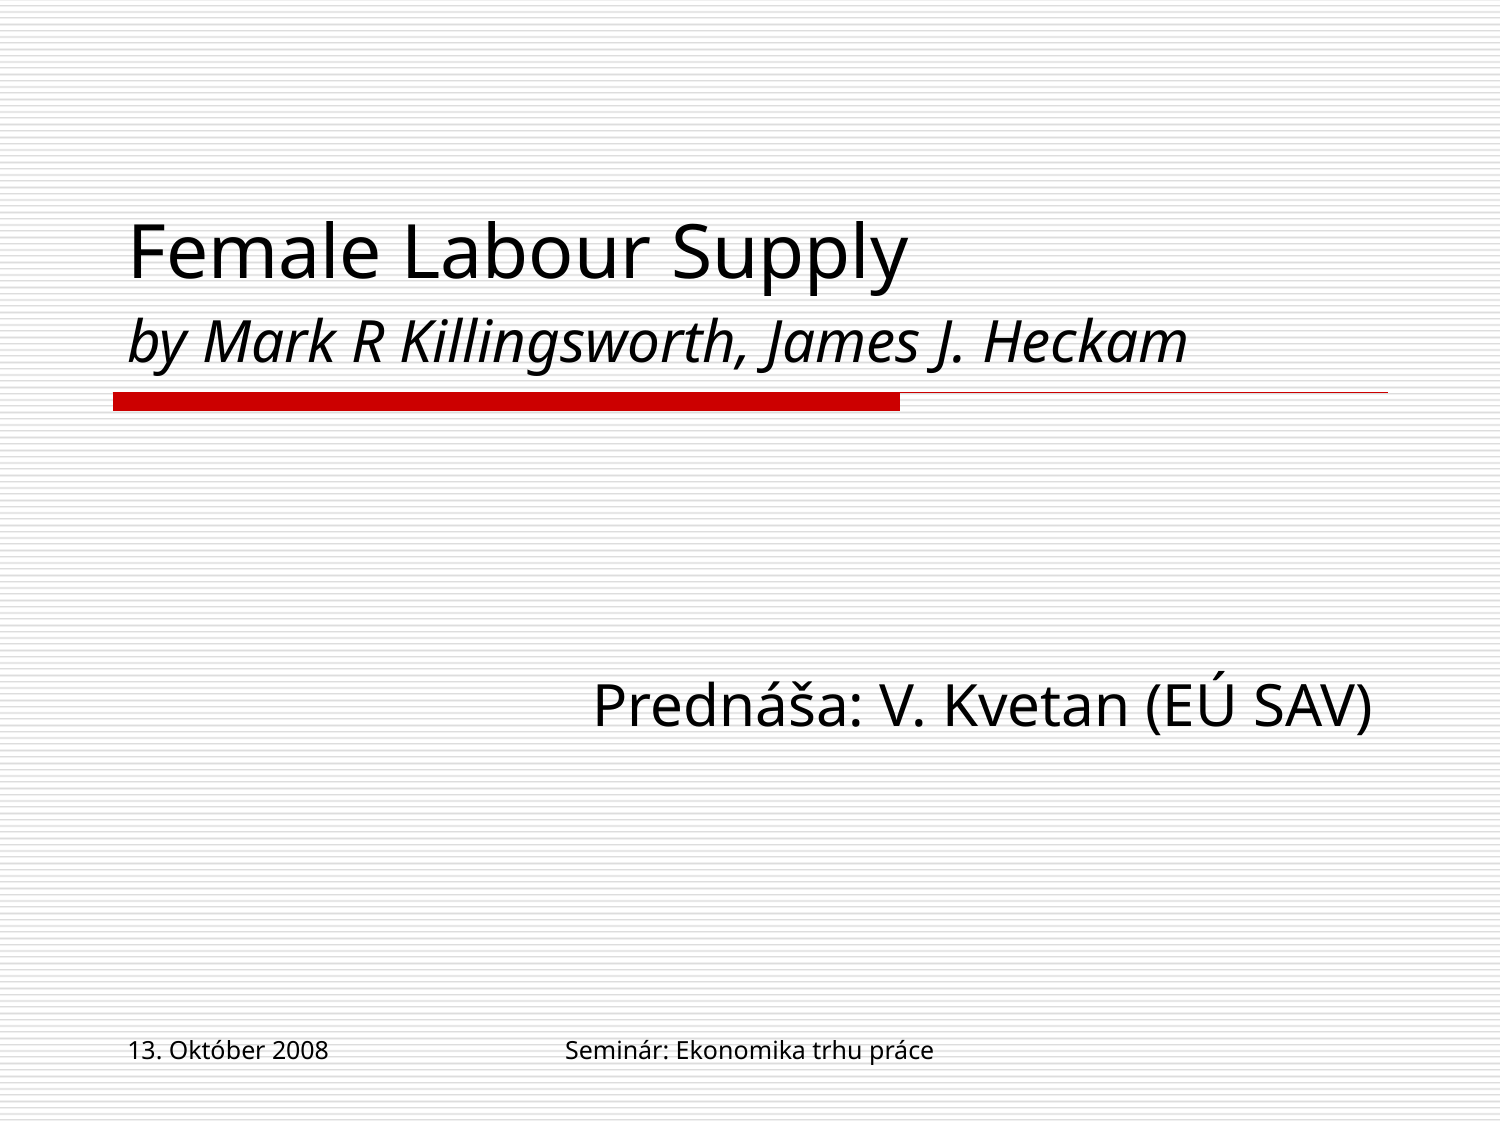

# Female Labour Supply by Mark R Killingsworth, James J. Heckam
Prednáša: V. Kvetan (EÚ SAV)